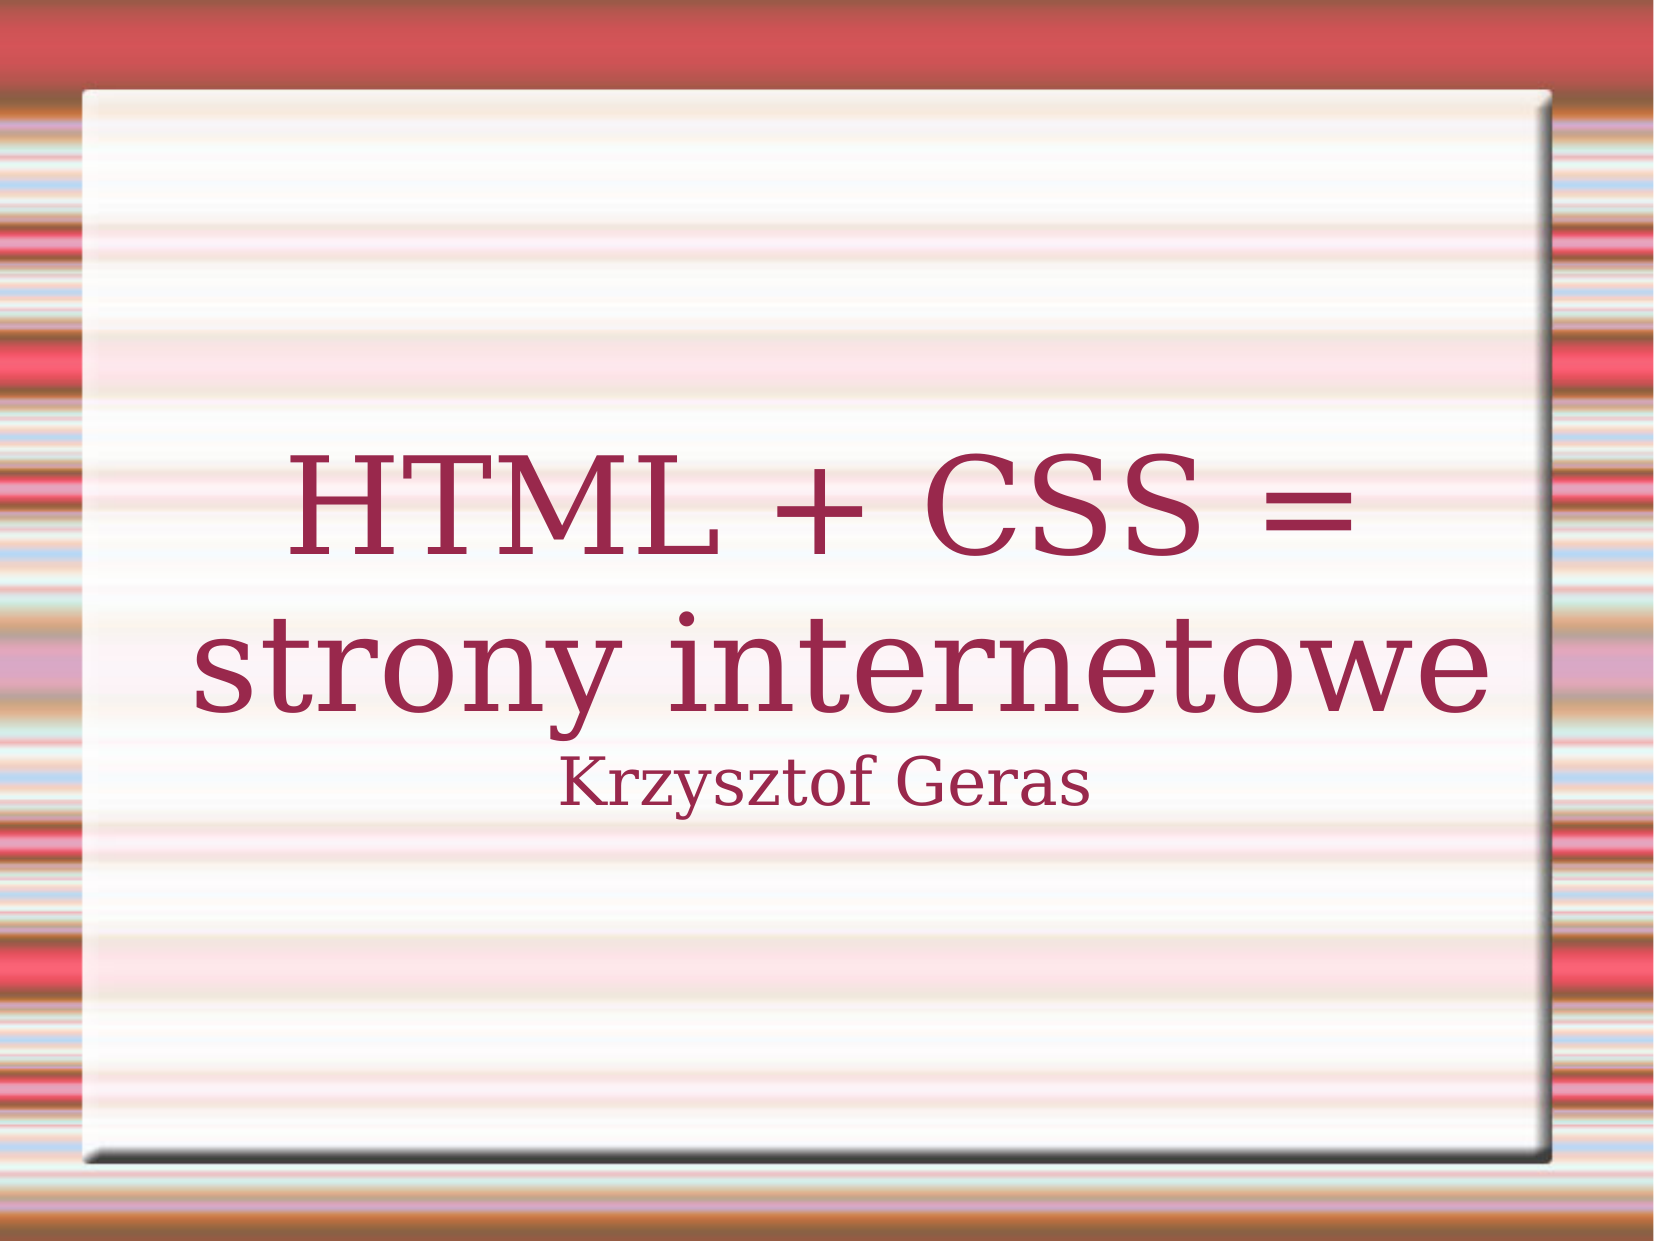

HTML + CSS = strony internetowe
Krzysztof Geras